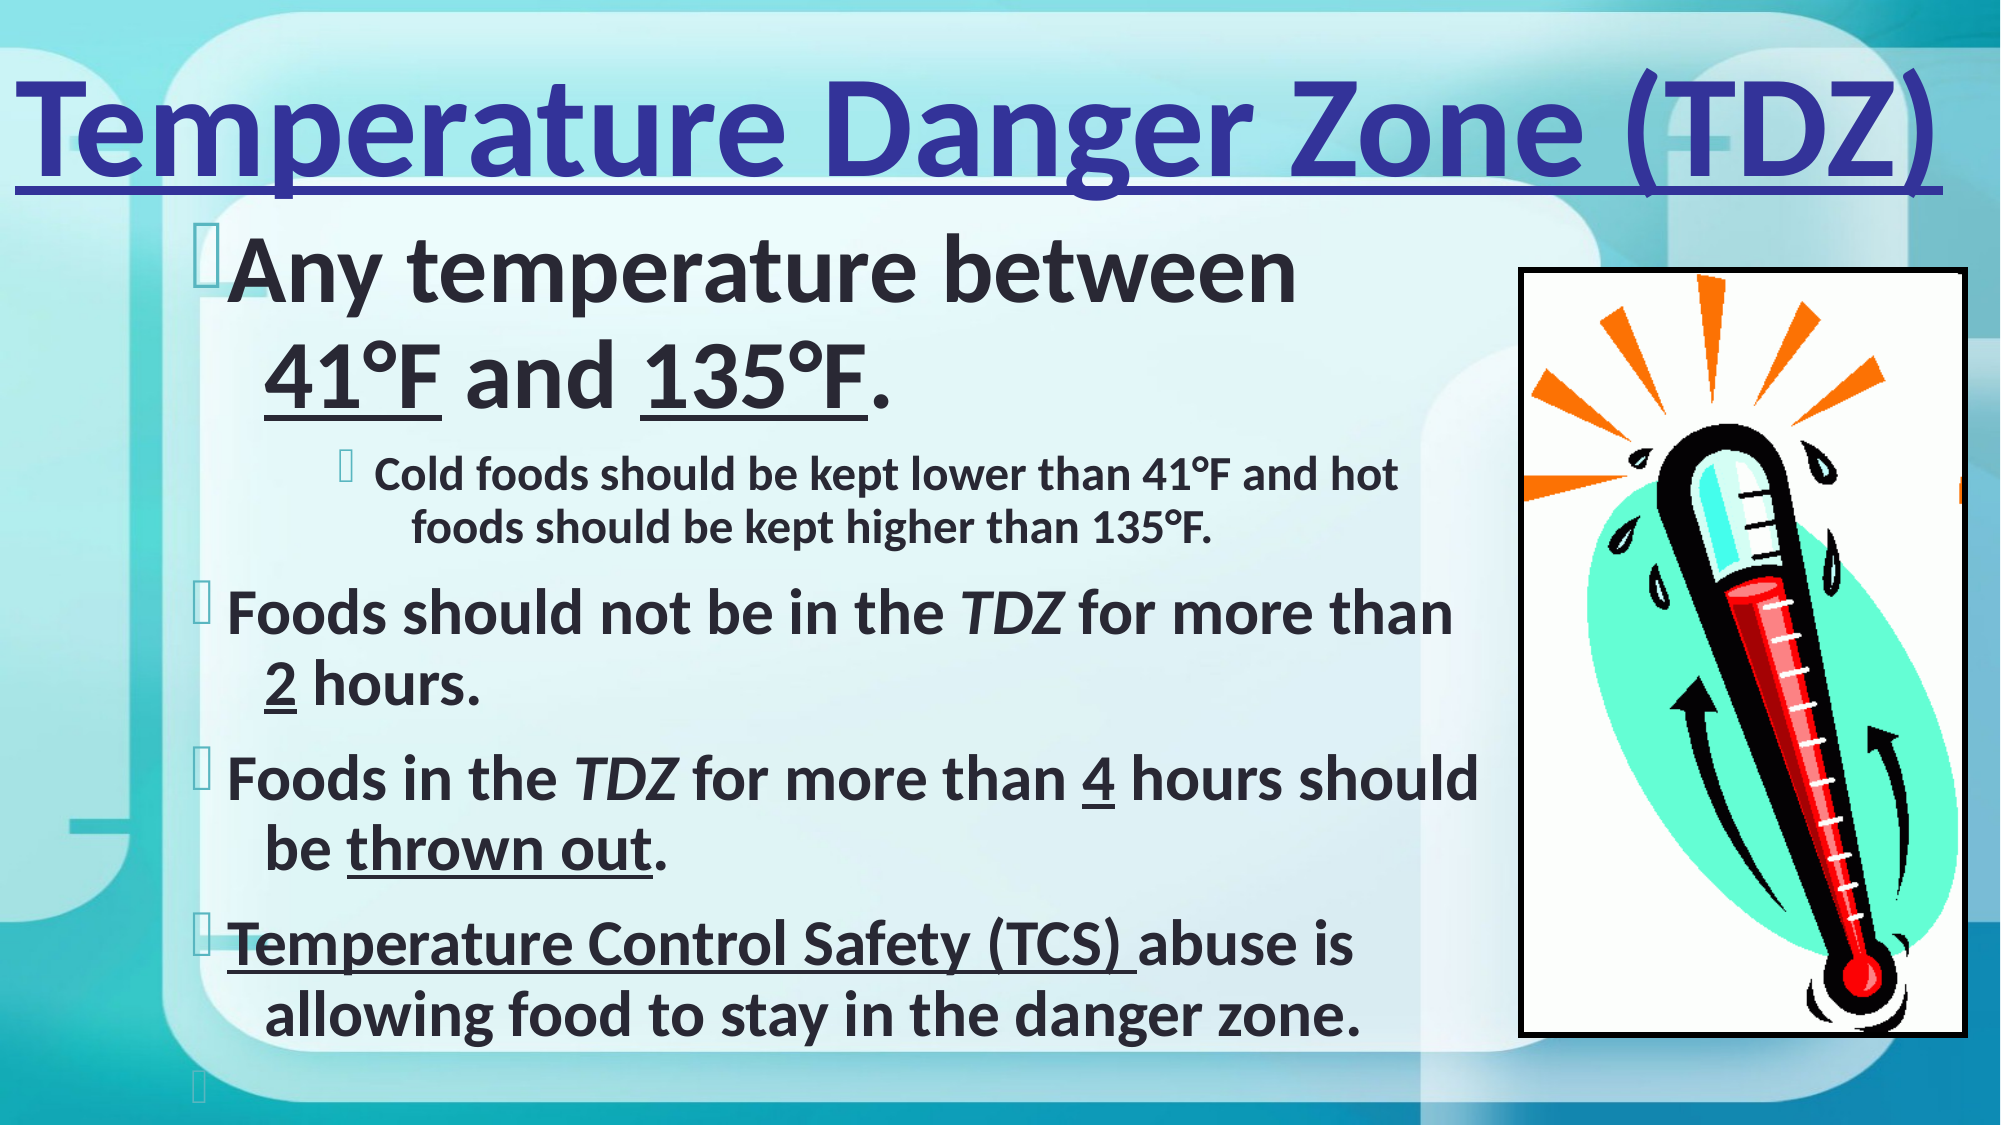

Temperature Danger Zone (TDZ)
# Any temperature between 41°F and 135°F.
Cold foods should be kept lower than 41°F and hot foods should be kept higher than 135°F.
Foods should not be in the TDZ for more than 2 hours.
Foods in the TDZ for more than 4 hours should be thrown out.
Temperature Control Safety (TCS) abuse is allowing food to stay in the danger zone.